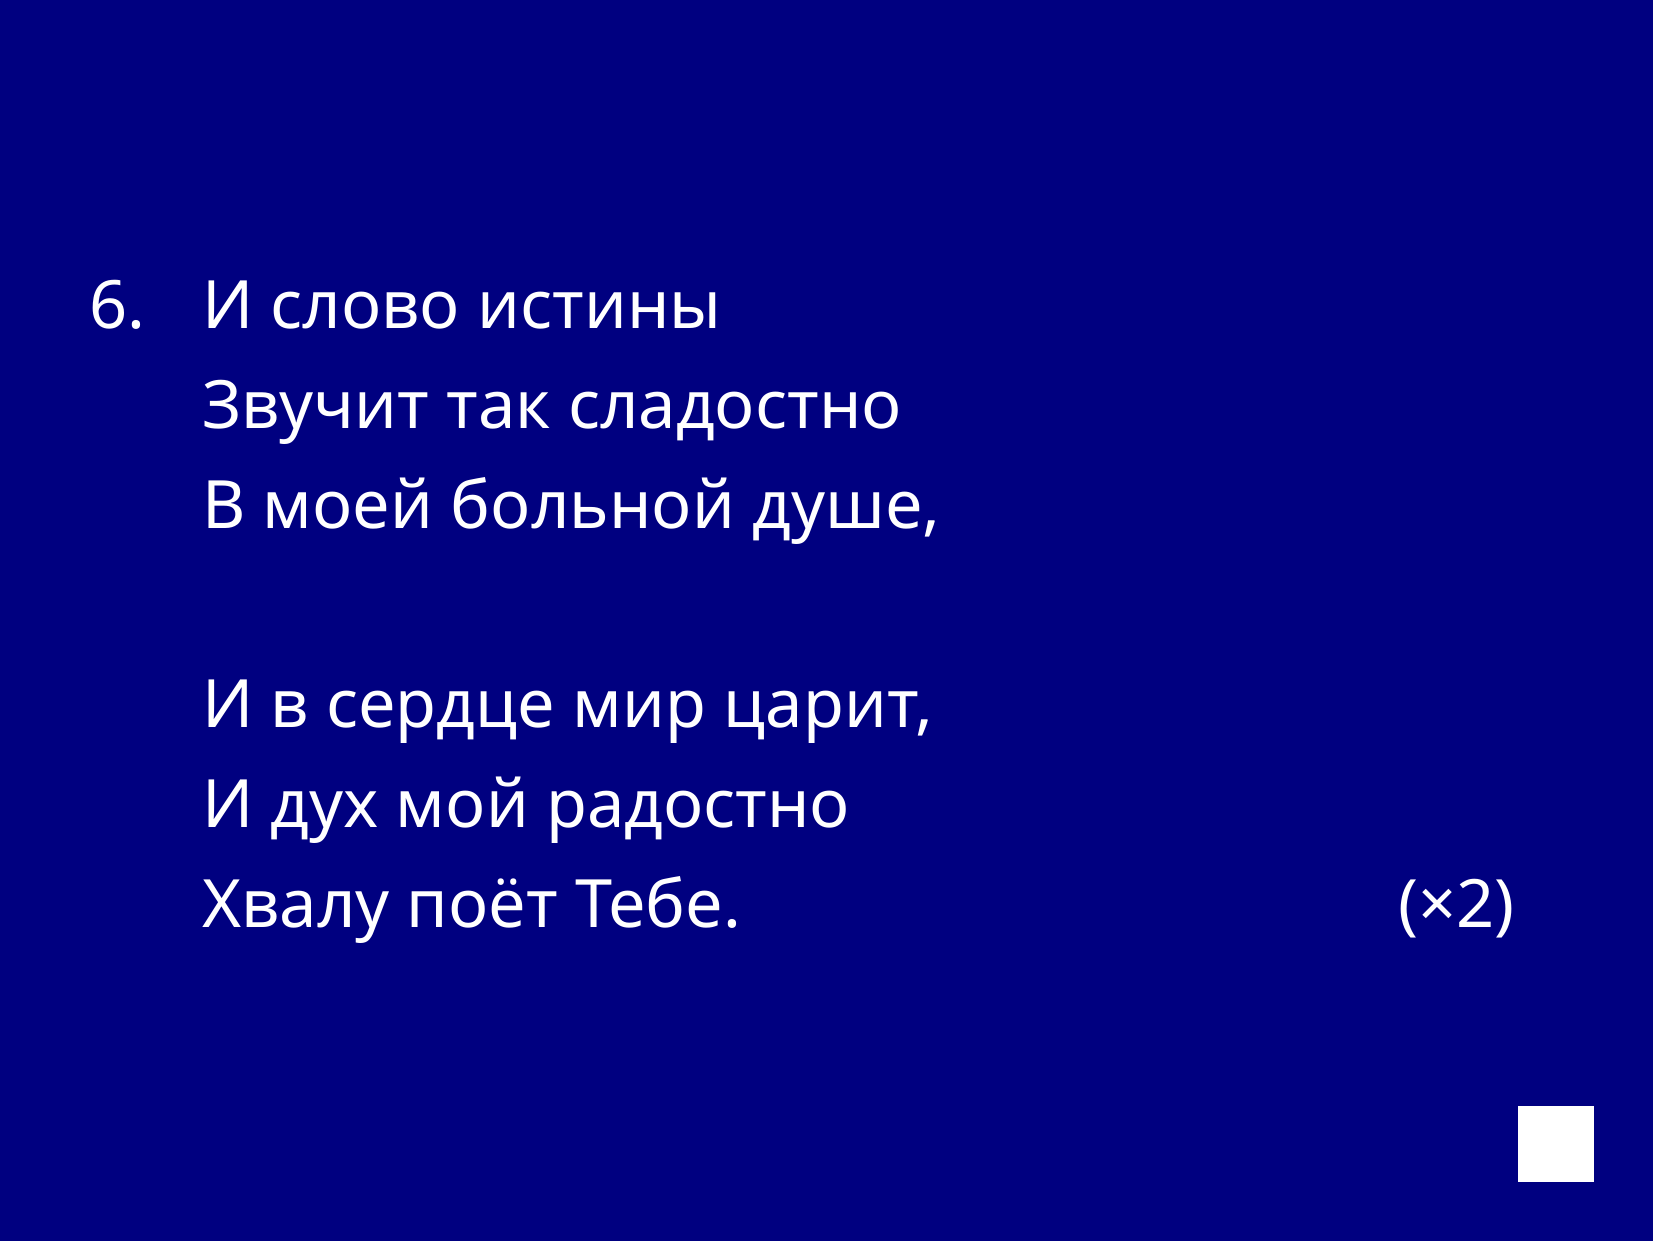

6.	И слово истины
	Звучит так сладостно
	В моей больной душе,
	И в сердце мир царит,
	И дух мой радостно
	Хвалу поёт Тебе.	(×2)